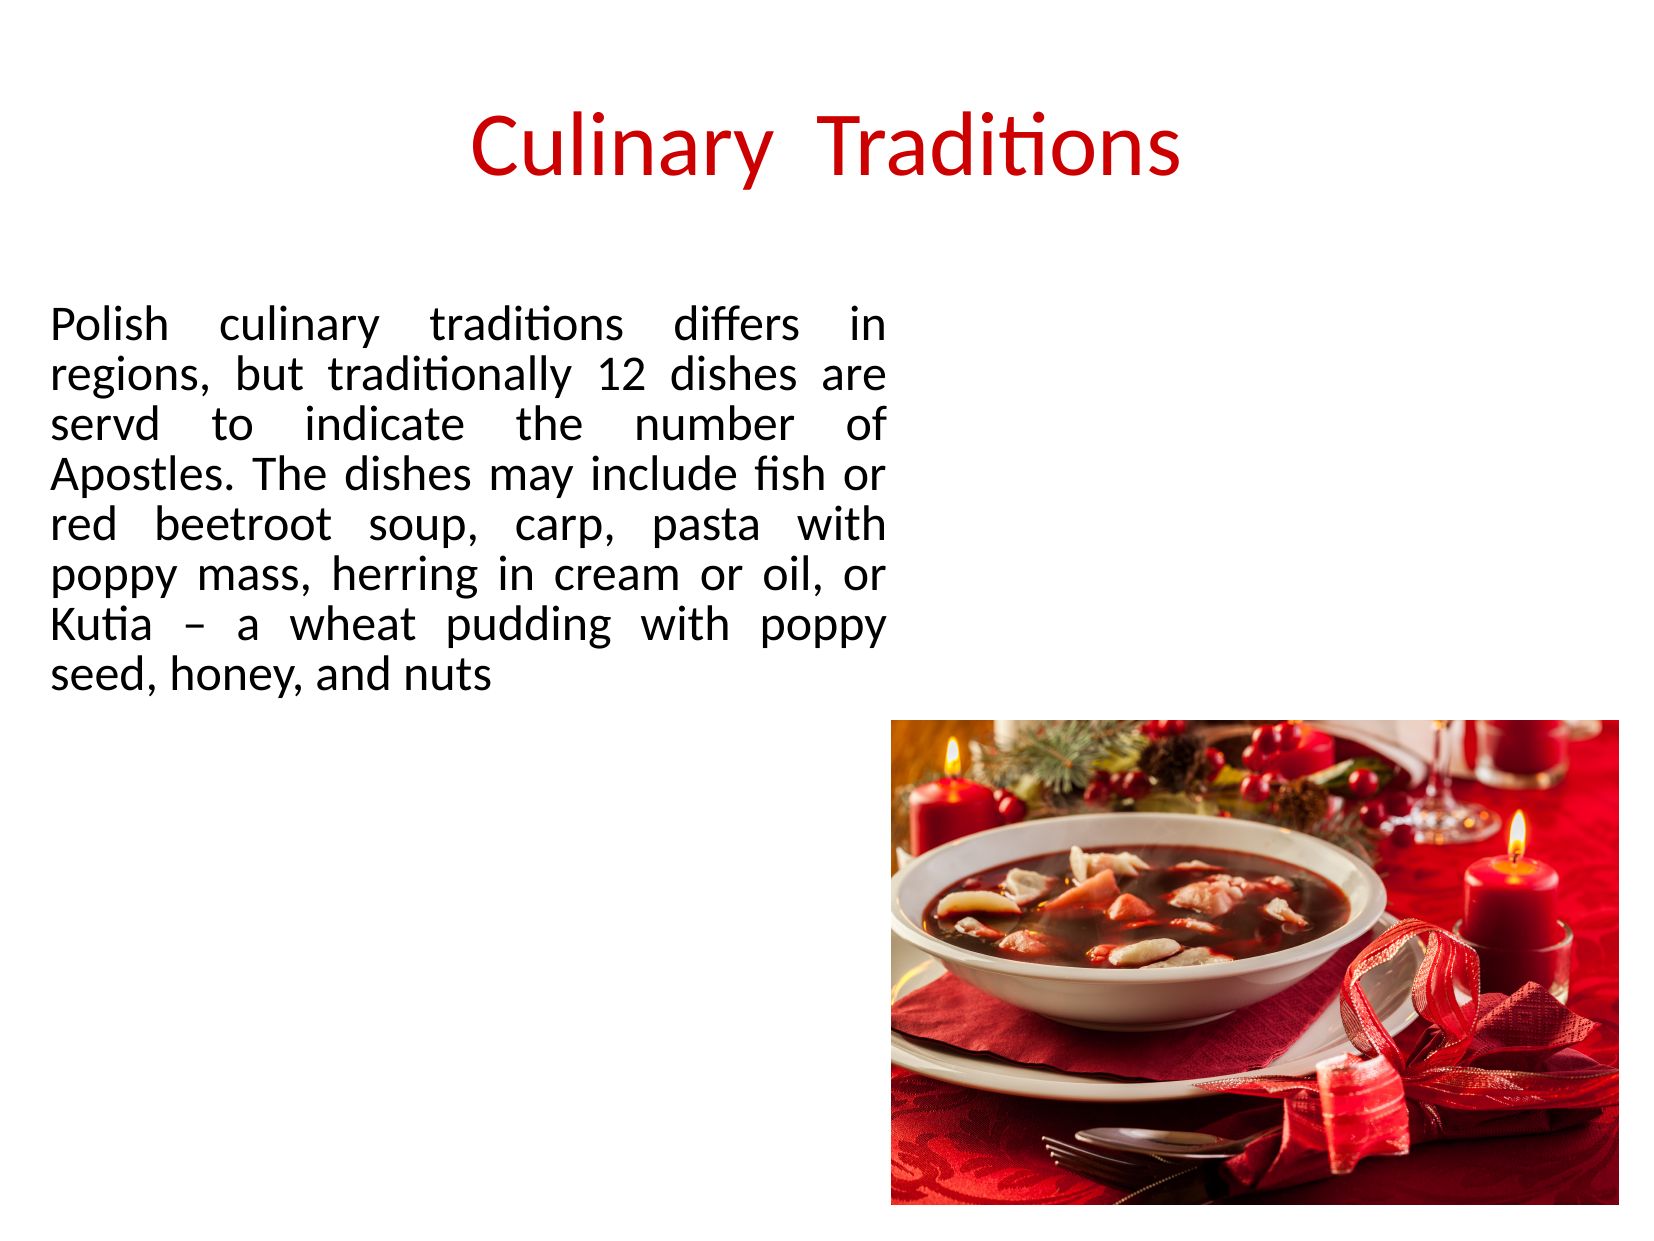

# Culinary Traditions
Polish culinary traditions differs in regions, but traditionally 12 dishes are servd to indicate the number of Apostles. The dishes may include fish or red beetroot soup, carp, pasta with poppy mass, herring in cream or oil, or Kutia – a wheat pudding with poppy seed, honey, and nuts